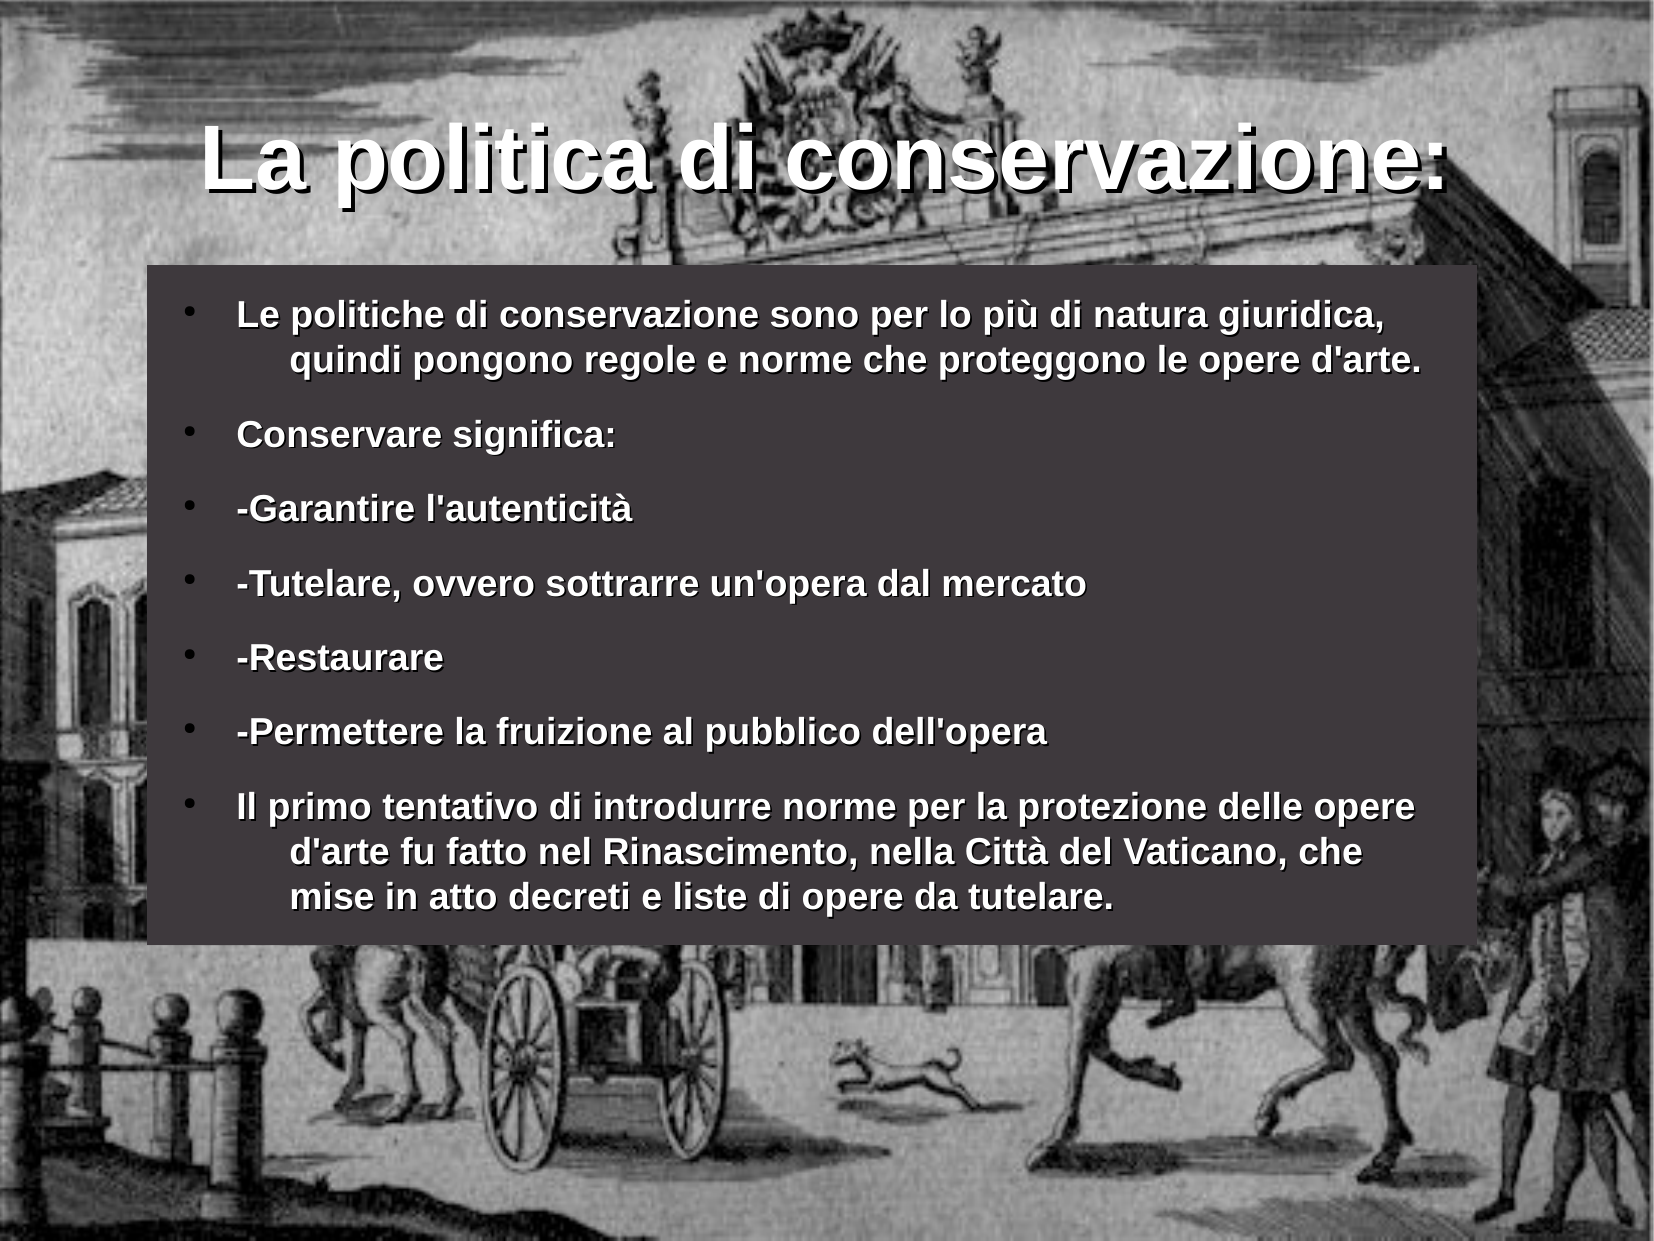

# La politica di conservazione:
Le politiche di conservazione sono per lo più di natura giuridica, quindi pongono regole e norme che proteggono le opere d'arte.
Conservare significa:
-Garantire l'autenticità
-Tutelare, ovvero sottrarre un'opera dal mercato
-Restaurare
-Permettere la fruizione al pubblico dell'opera
Il primo tentativo di introdurre norme per la protezione delle opere d'arte fu fatto nel Rinascimento, nella Città del Vaticano, che mise in atto decreti e liste di opere da tutelare.